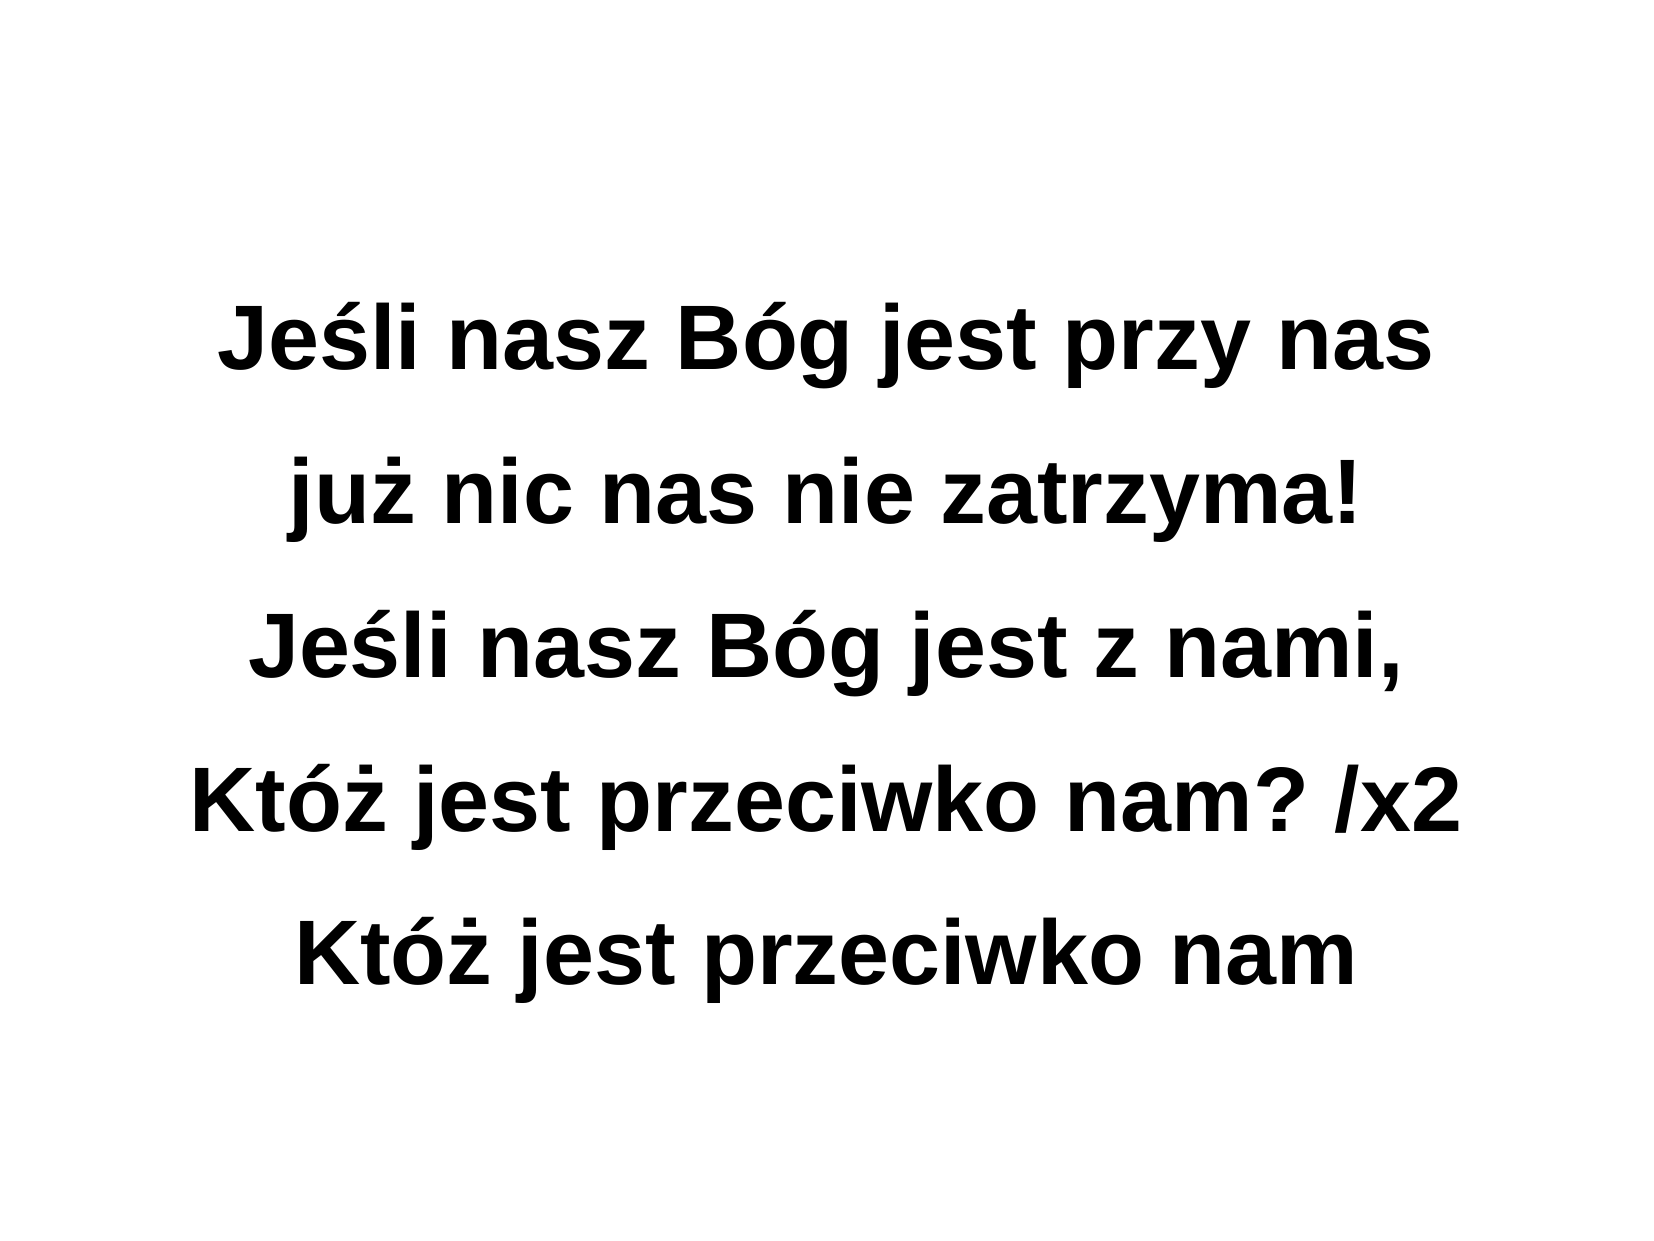

# Jeśli nasz Bóg jest przy nas
już nic nas nie zatrzyma!
Jeśli nasz Bóg jest z nami,
Któż jest przeciwko nam? /x2
Któż jest przeciwko nam